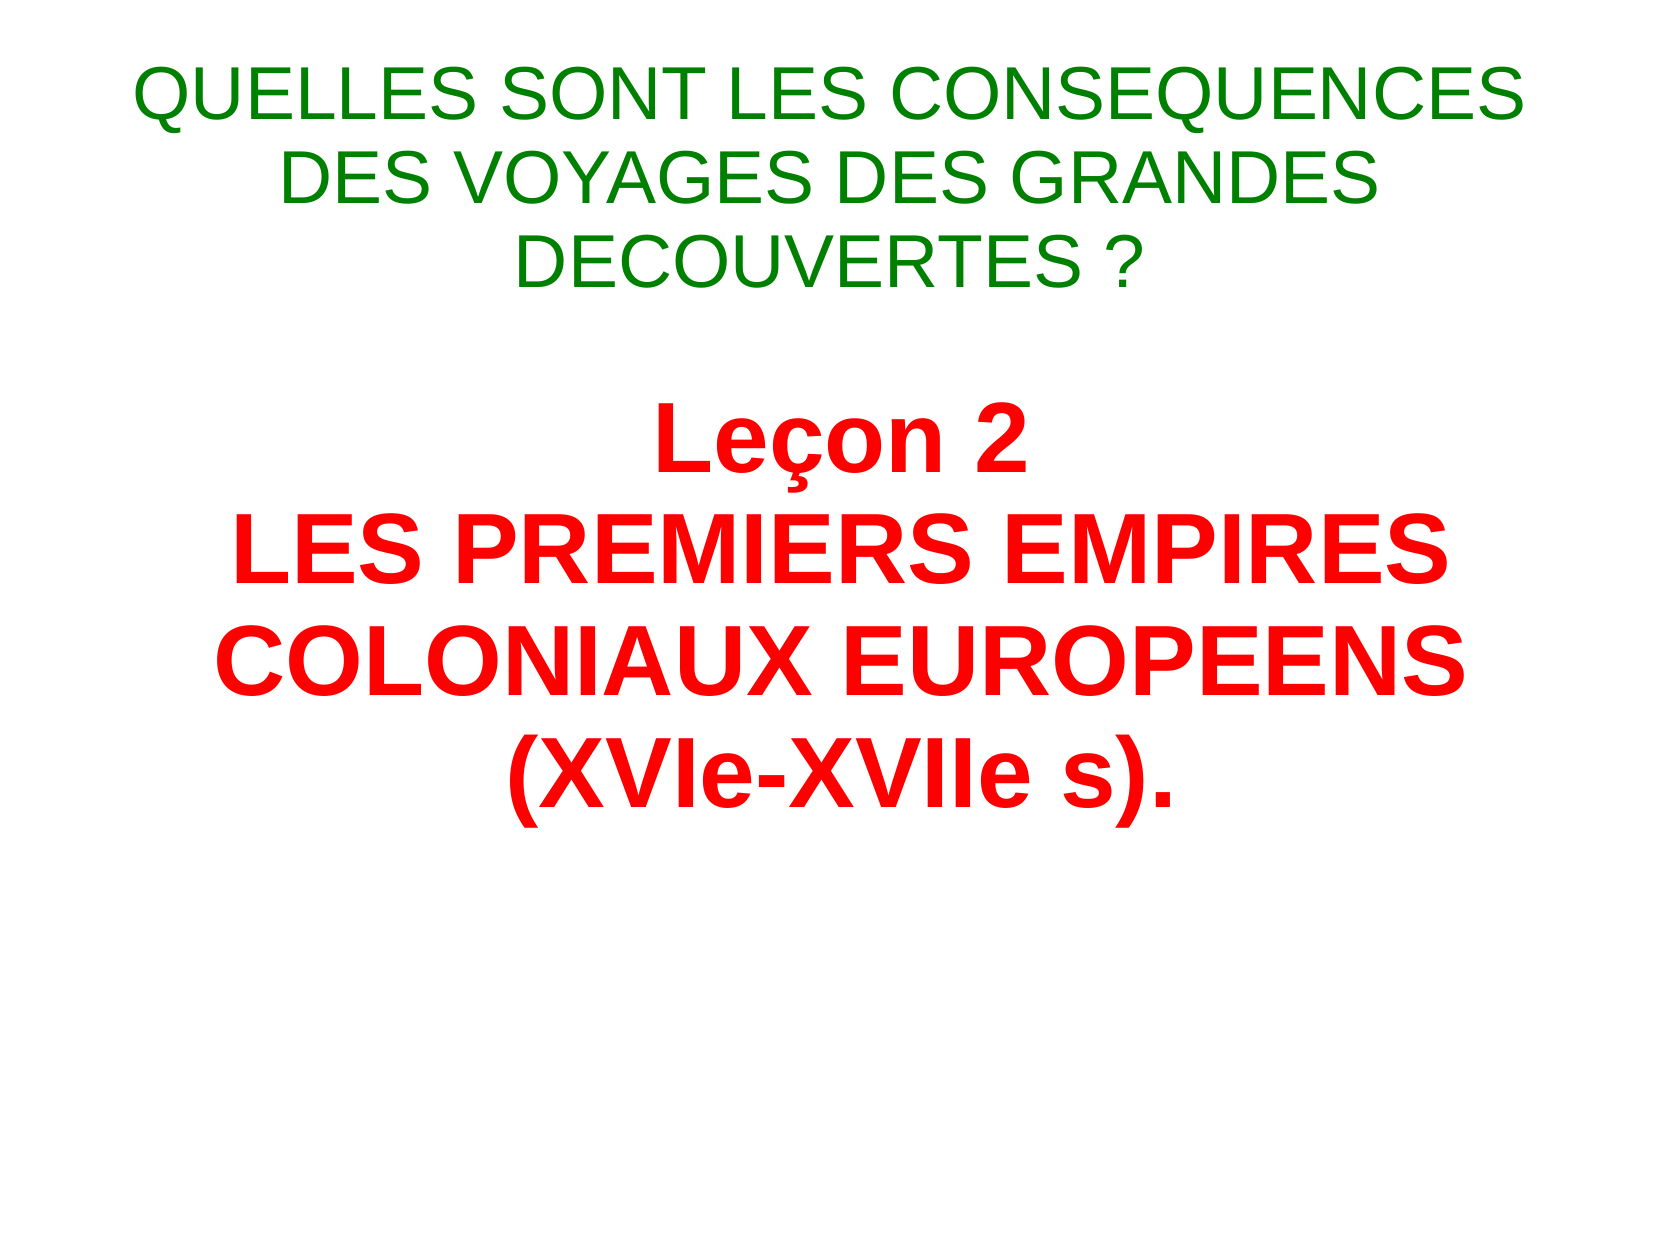

QUELLES SONT LES CONSEQUENCES DES VOYAGES DES GRANDES DECOUVERTES ?
Leçon 2
LES PREMIERS EMPIRES COLONIAUX EUROPEENS (XVIe-XVIIe s).